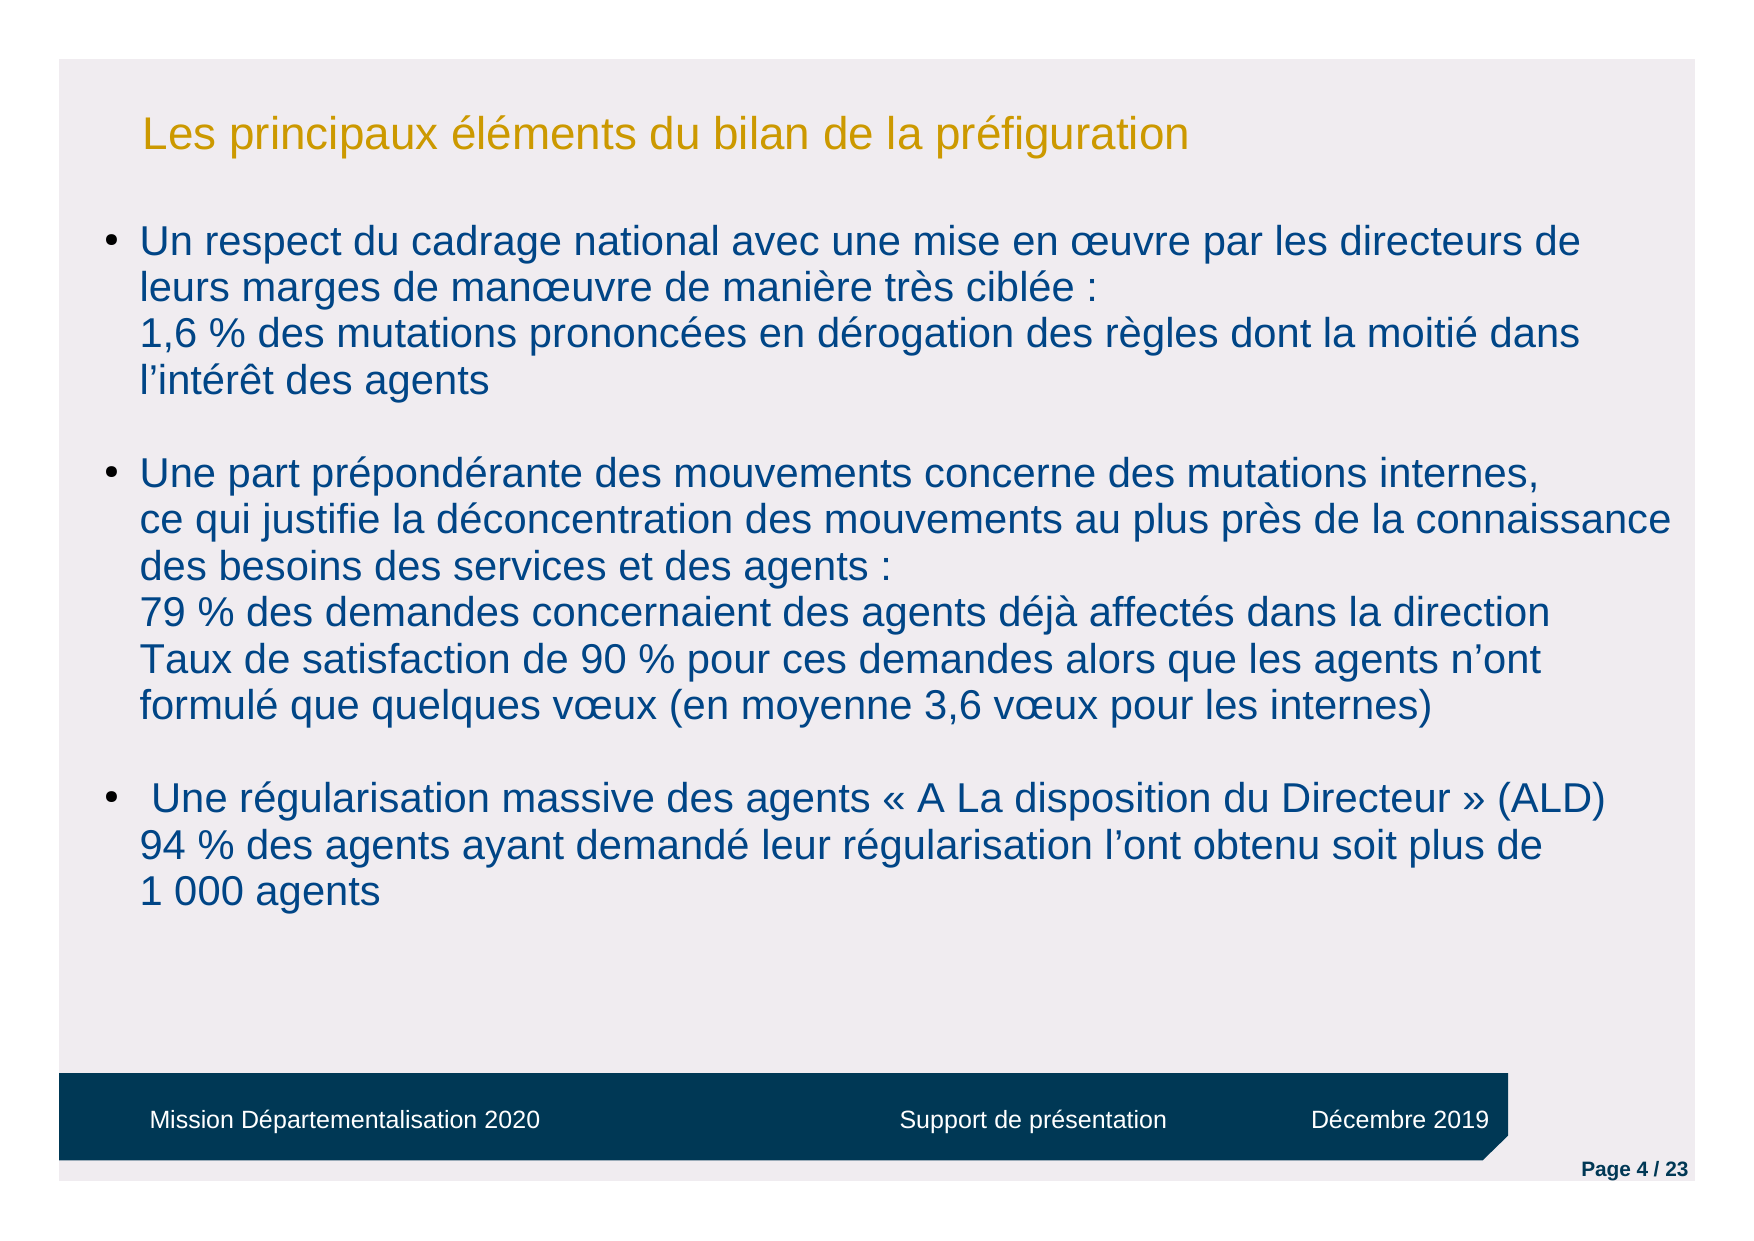

# Les principaux éléments du bilan de la préfiguration
Un respect du cadrage national avec une mise en œuvre par les directeurs de
leurs marges de manœuvre de manière très ciblée :
1,6 % des mutations prononcées en dérogation des règles dont la moitié dans
l’intérêt des agents
Une part prépondérante des mouvements concerne des mutations internes,
ce qui justifie la déconcentration des mouvements au plus près de la connaissance
des besoins des services et des agents :
79 % des demandes concernaient des agents déjà affectés dans la direction
Taux de satisfaction de 90 % pour ces demandes alors que les agents n’ont
formulé que quelques vœux (en moyenne 3,6 vœux pour les internes)
 Une régularisation massive des agents « A La disposition du Directeur » (ALD)
94 % des agents ayant demandé leur régularisation l’ont obtenu soit plus de
1 000 agents